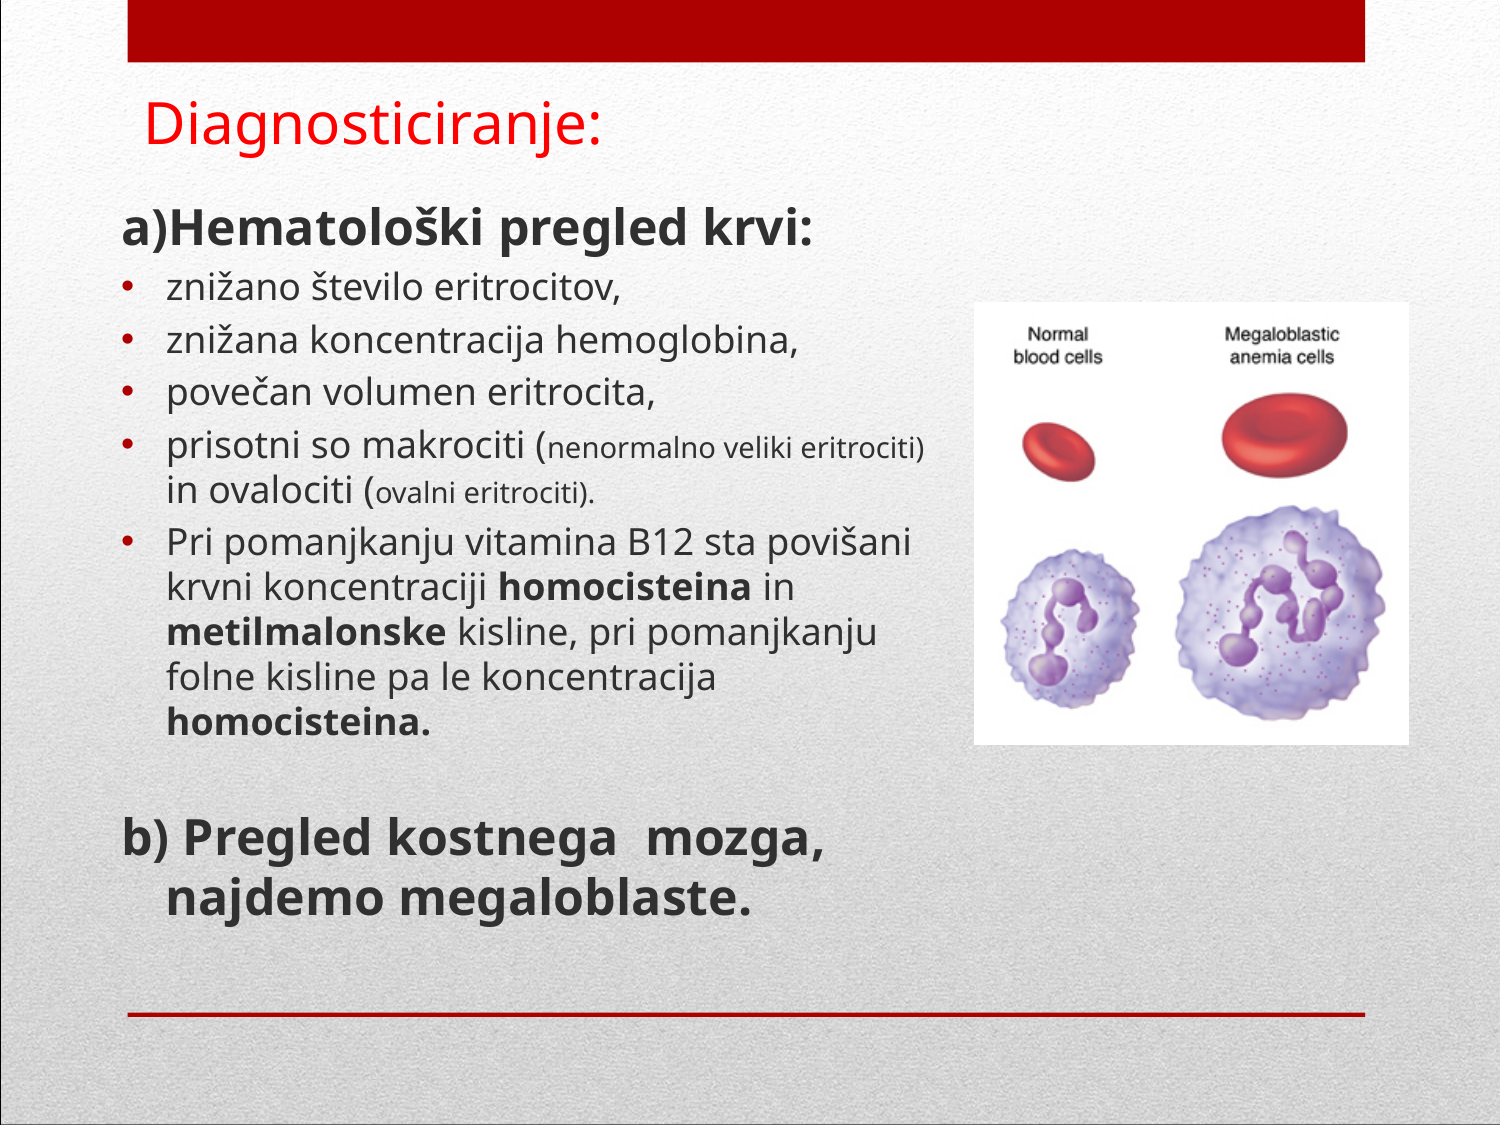

# Diagnosticiranje:
a)Hematološki pregled krvi:
znižano število eritrocitov,
znižana koncentracija hemoglobina,
povečan volumen eritrocita,
prisotni so makrociti (nenormalno veliki eritrociti) in ovalociti (ovalni eritrociti).
Pri pomanjkanju vitamina B12 sta povišani krvni koncentraciji homocisteina in metilmalonske kisline, pri pomanjkanju folne kisline pa le koncentracija homocisteina.
b) Pregled kostnega mozga, najdemo megaloblaste.